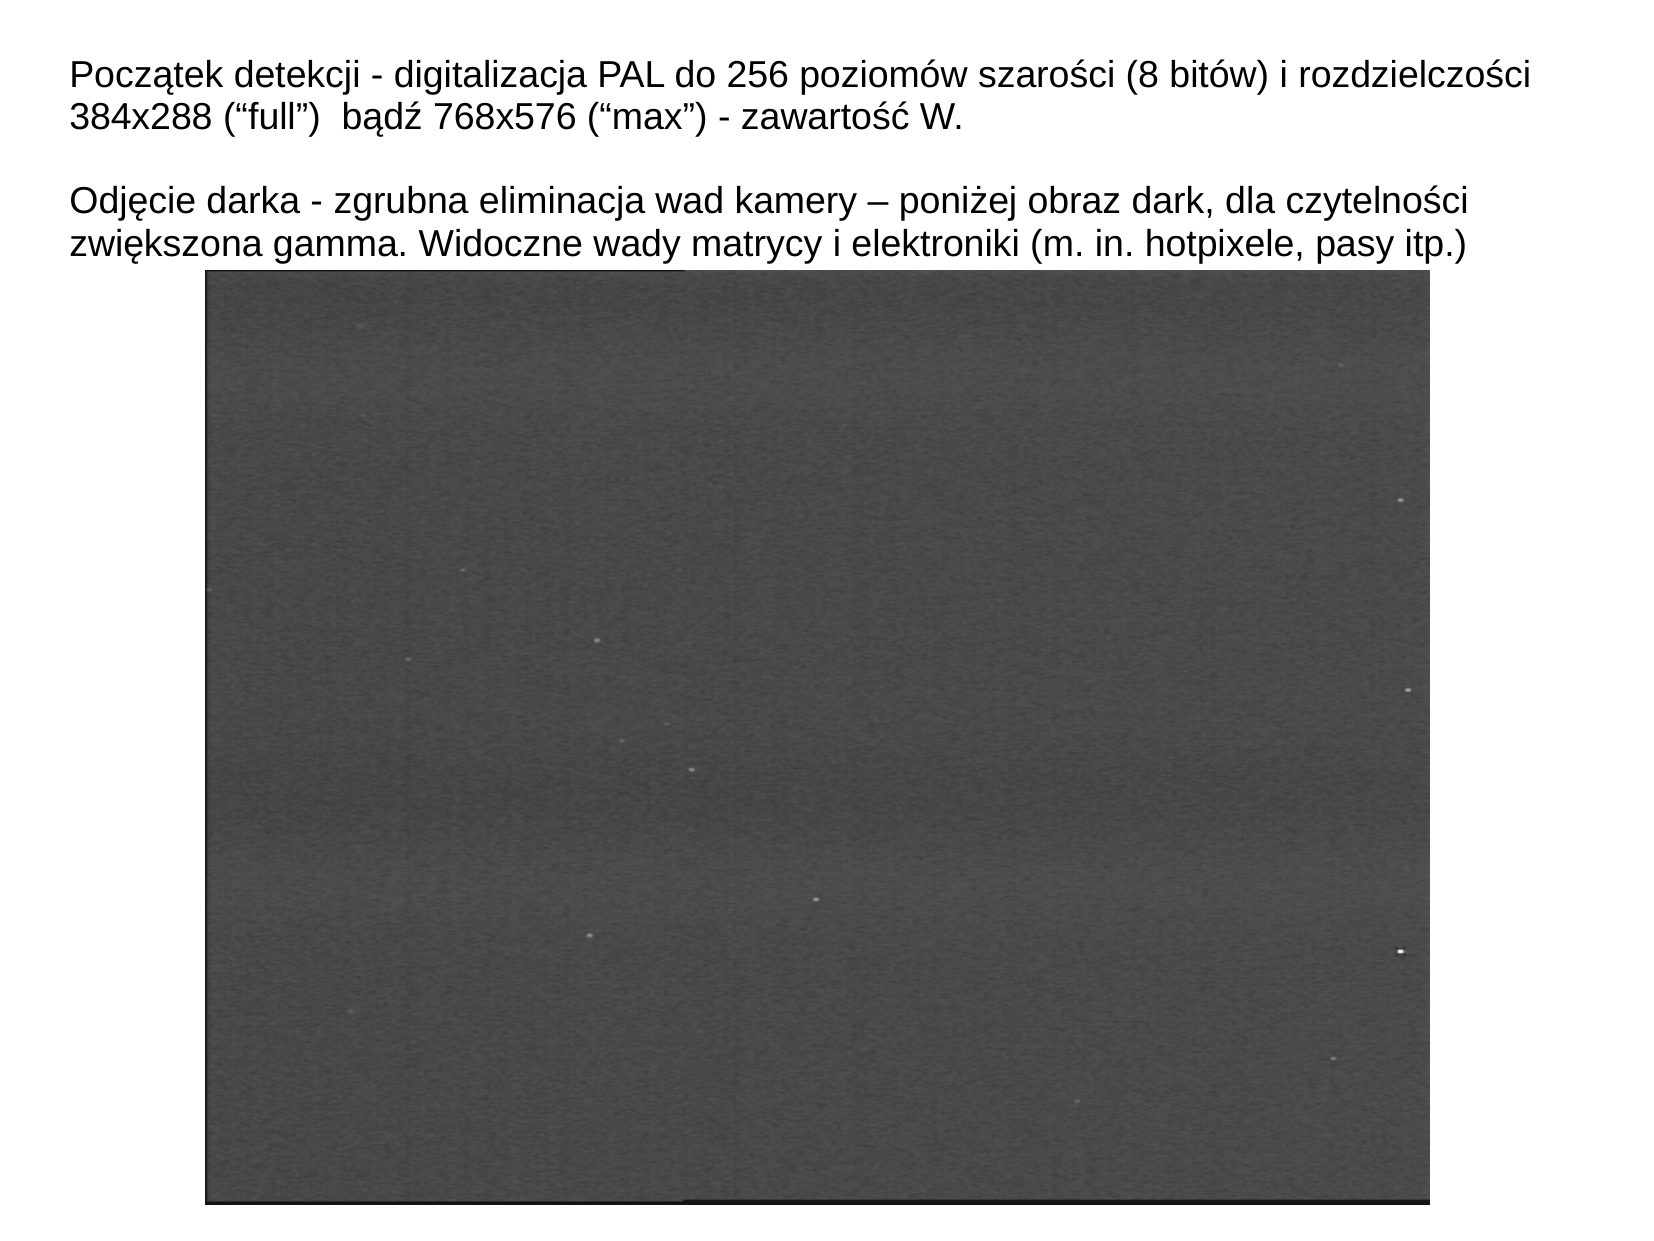

Początek detekcji - digitalizacja PAL do 256 poziomów szarości (8 bitów) i rozdzielczości 384x288 (“full”) bądź 768x576 (“max”) - zawartość W.
Odjęcie darka - zgrubna eliminacja wad kamery – poniżej obraz dark, dla czytelności zwiększona gamma. Widoczne wady matrycy i elektroniki (m. in. hotpixele, pasy itp.)